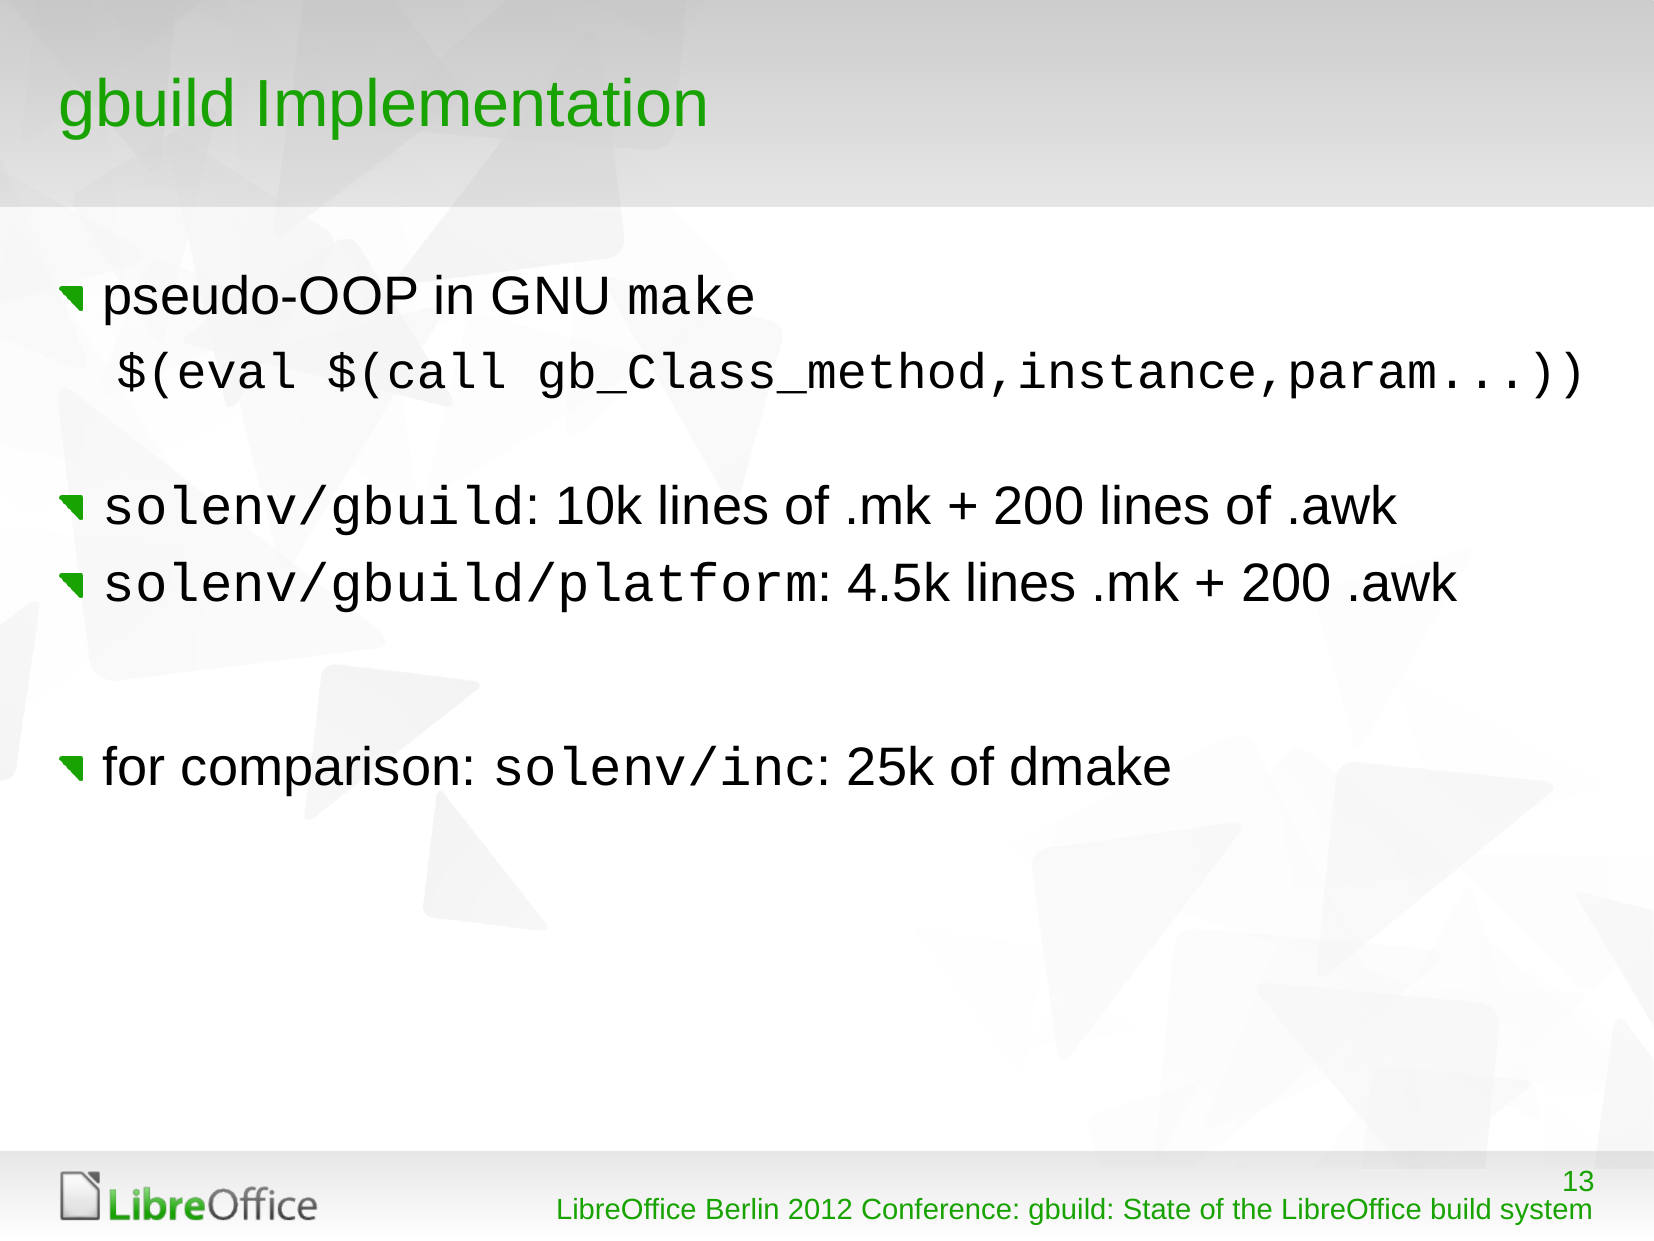

# gbuild Implementation
pseudo-OOP in GNU make
 $(eval $(call gb_Class_method,instance,param...))
solenv/gbuild: 10k lines of .mk + 200 lines of .awk
solenv/gbuild/platform: 4.5k lines .mk + 200 .awk
for comparison: solenv/inc: 25k of dmake
13
LibreOffice Berlin 2012 Conference: gbuild: State of the LibreOffice build system